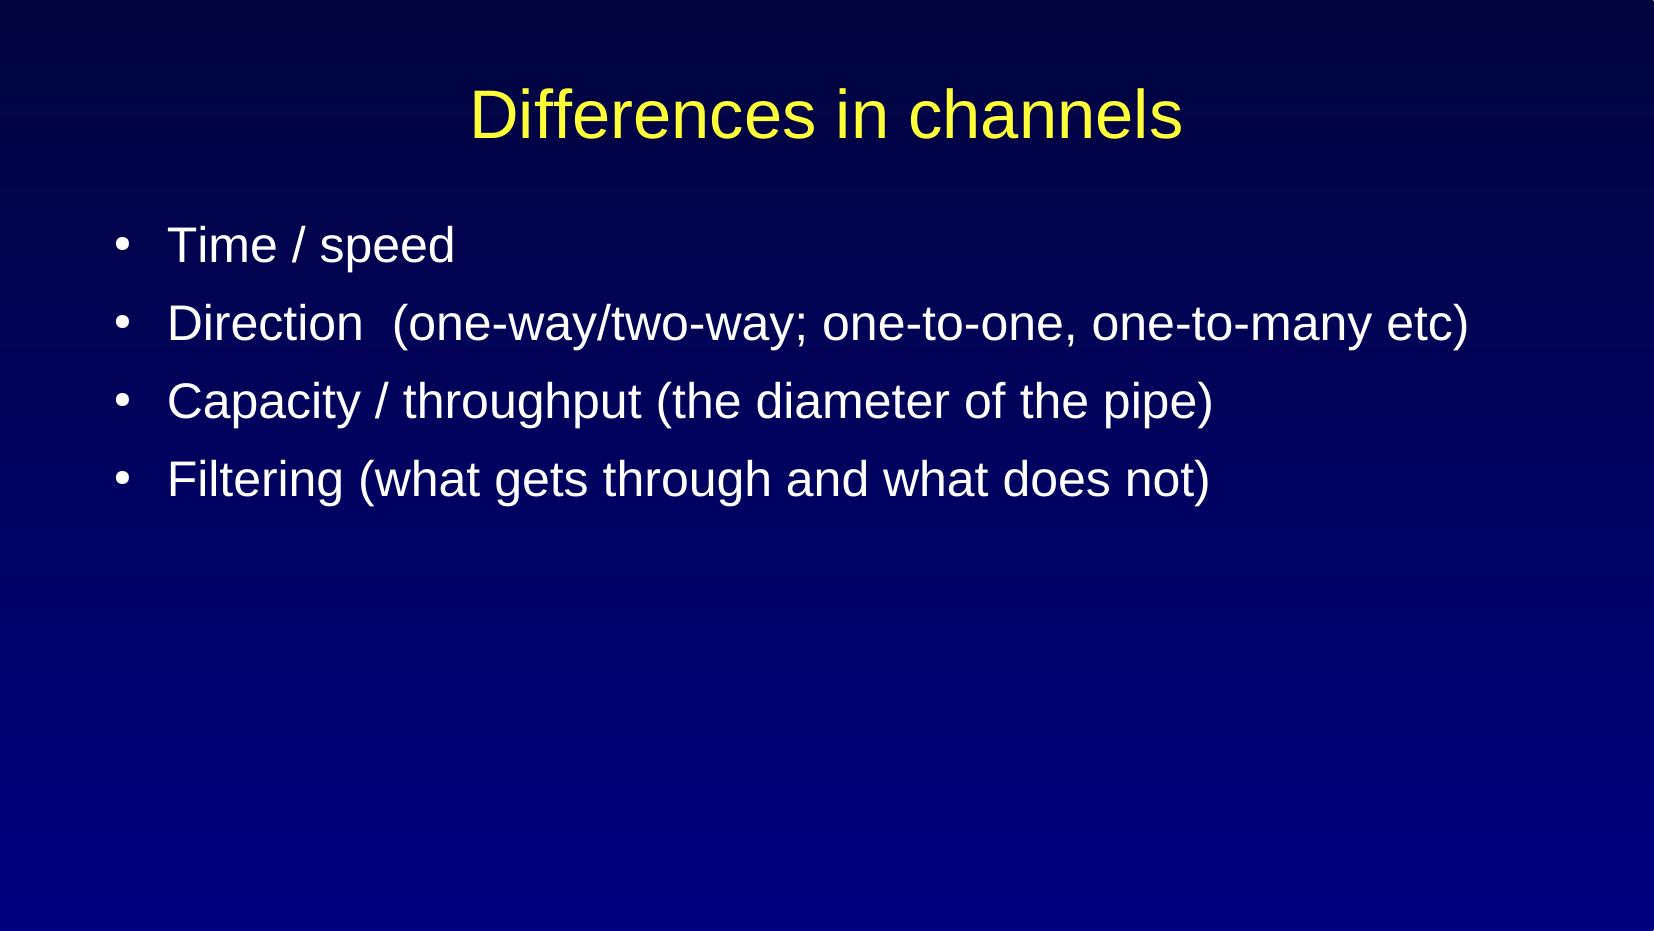

# Differences in channels
Time / speed
Direction (one-way/two-way; one-to-one, one-to-many etc)
Capacity / throughput (the diameter of the pipe)
Filtering (what gets through and what does not)